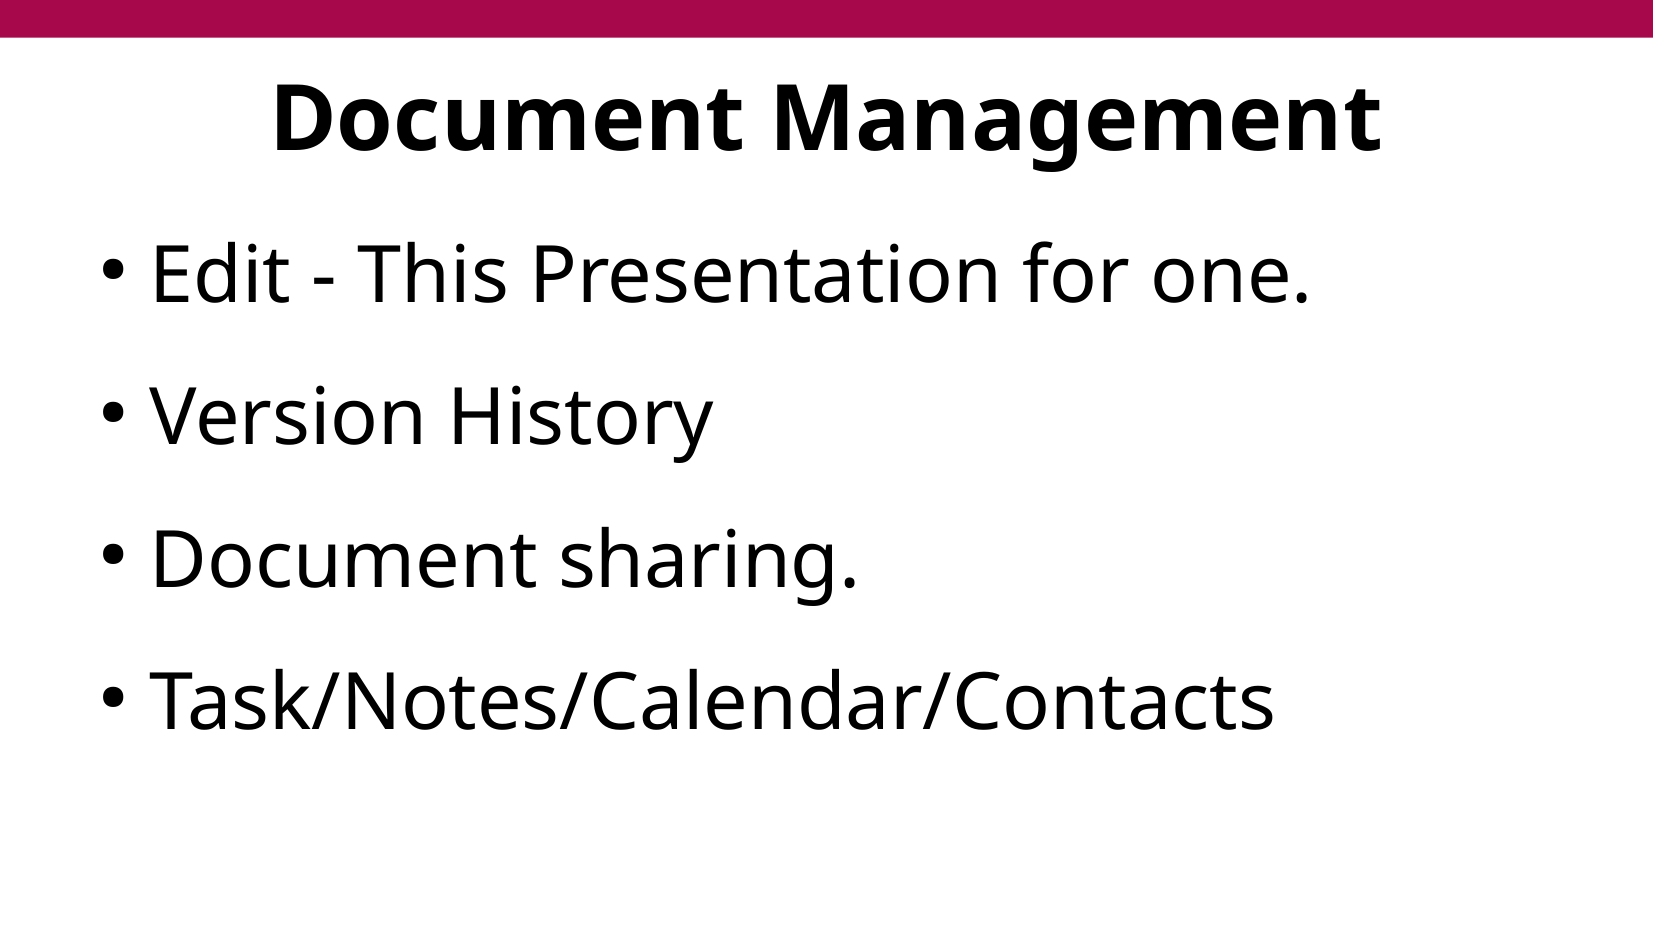

# Document Management
Edit - This Presentation for one.
Version History
Document sharing.
Task/Notes/Calendar/Contacts